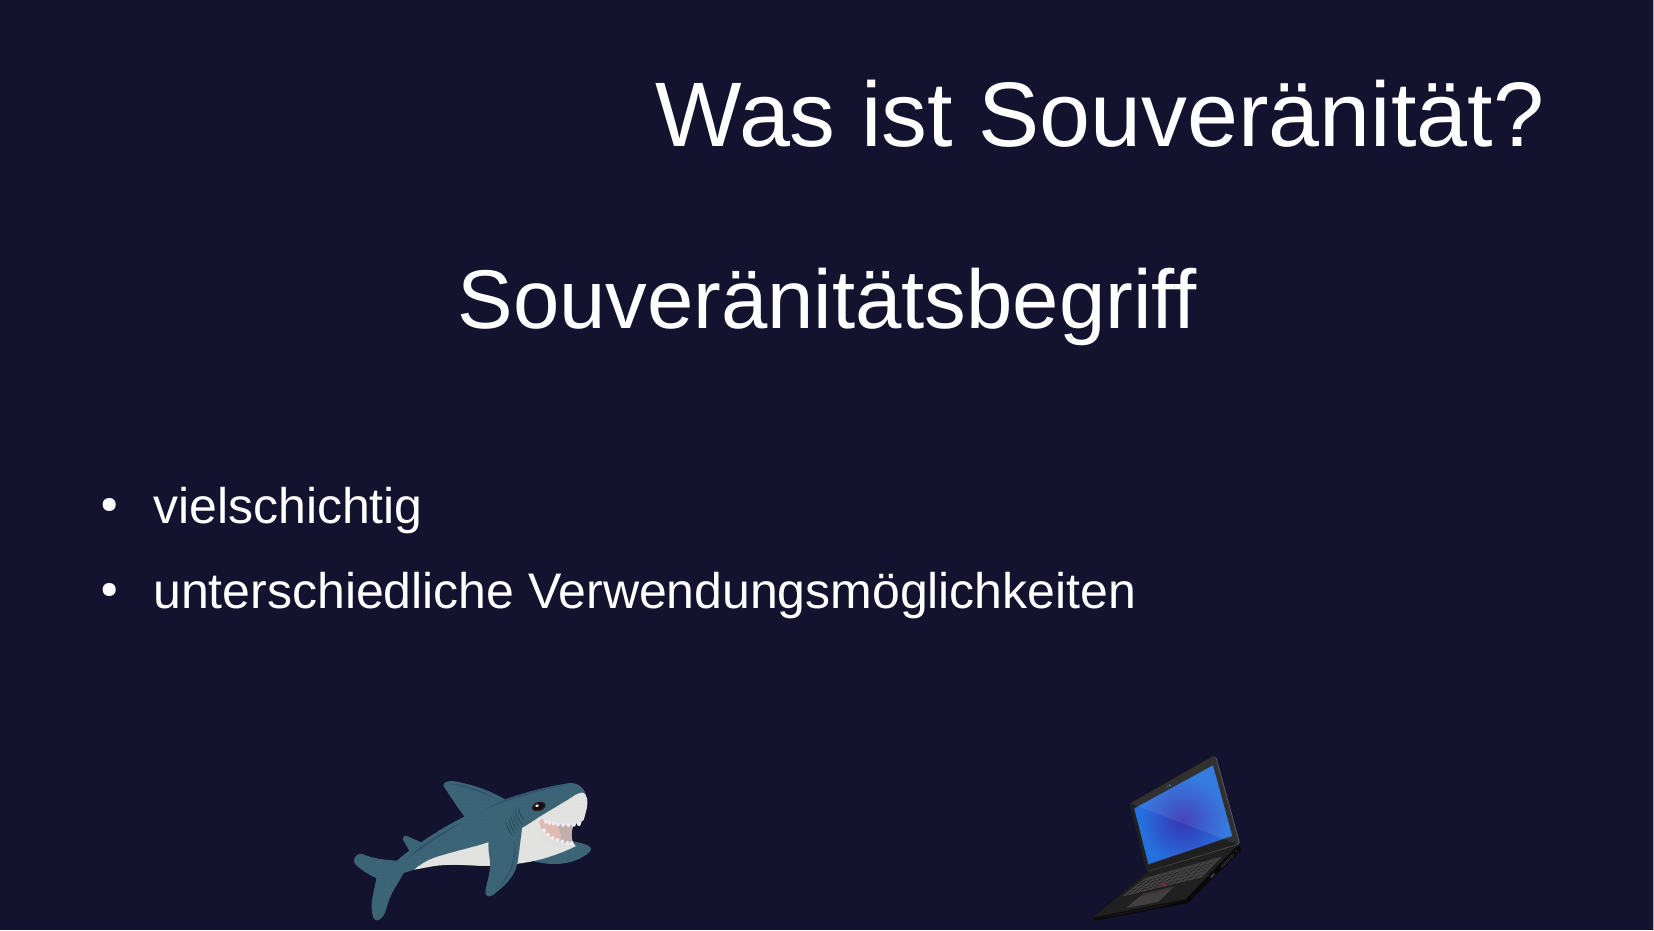

# Was ist Souveränität?
vielschichtig
unterschiedliche Verwendungsmöglichkeiten
Souveränitätsbegriff